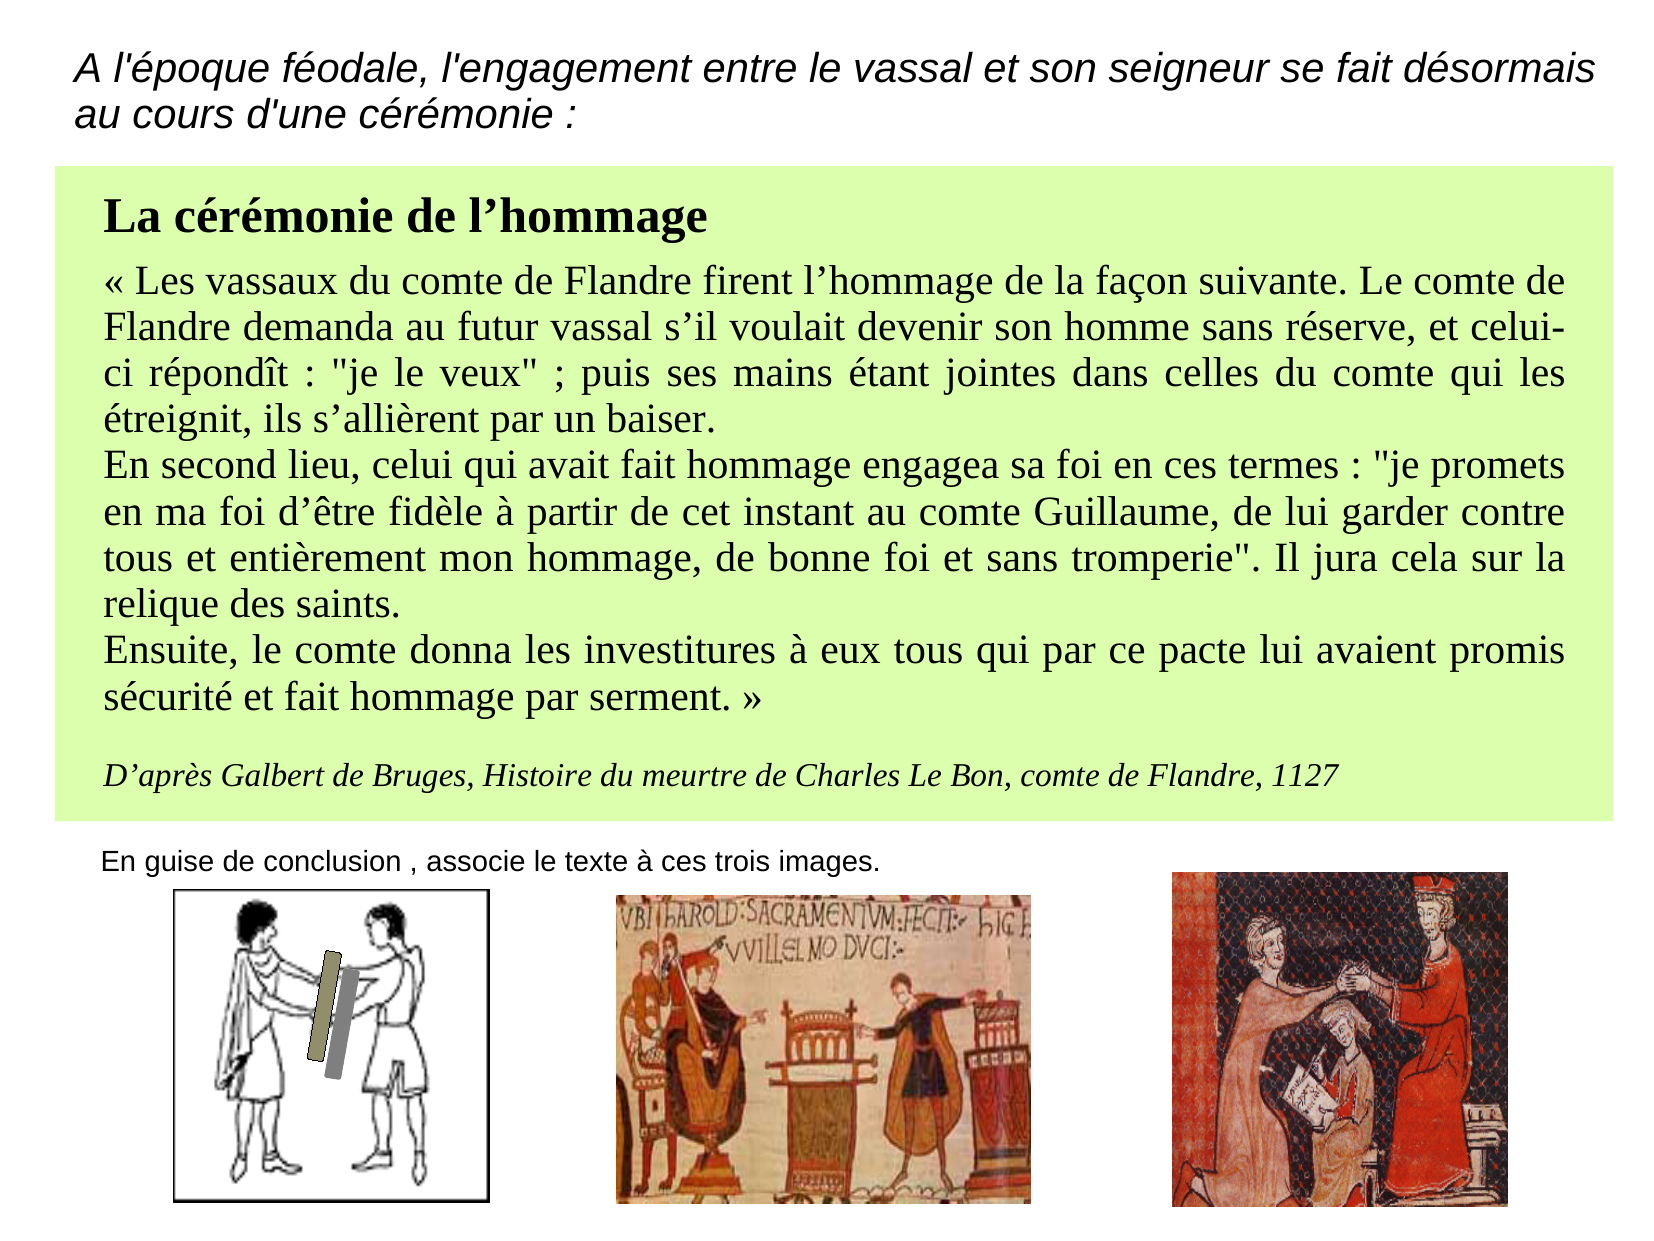

A l'époque féodale, l'engagement entre le vassal et son seigneur se fait désormais
au cours d'une cérémonie :
La cérémonie de l’hommage
« Les vassaux du comte de Flandre firent l’hommage de la façon suivante. Le comte de Flandre demanda au futur vassal s’il voulait devenir son homme sans réserve, et celui-ci répondît : "je le veux" ; puis ses mains étant jointes dans celles du comte qui les étreignit, ils s’allièrent par un baiser.
En second lieu, celui qui avait fait hommage engagea sa foi en ces termes : "je promets en ma foi d’être fidèle à partir de cet instant au comte Guillaume, de lui garder contre tous et entièrement mon hommage, de bonne foi et sans tromperie". Il jura cela sur la relique des saints.
Ensuite, le comte donna les investitures à eux tous qui par ce pacte lui avaient promis sécurité et fait hommage par serment. »
D’après Galbert de Bruges, Histoire du meurtre de Charles Le Bon, comte de Flandre, 1127
En guise de conclusion , associe le texte à ces trois images.